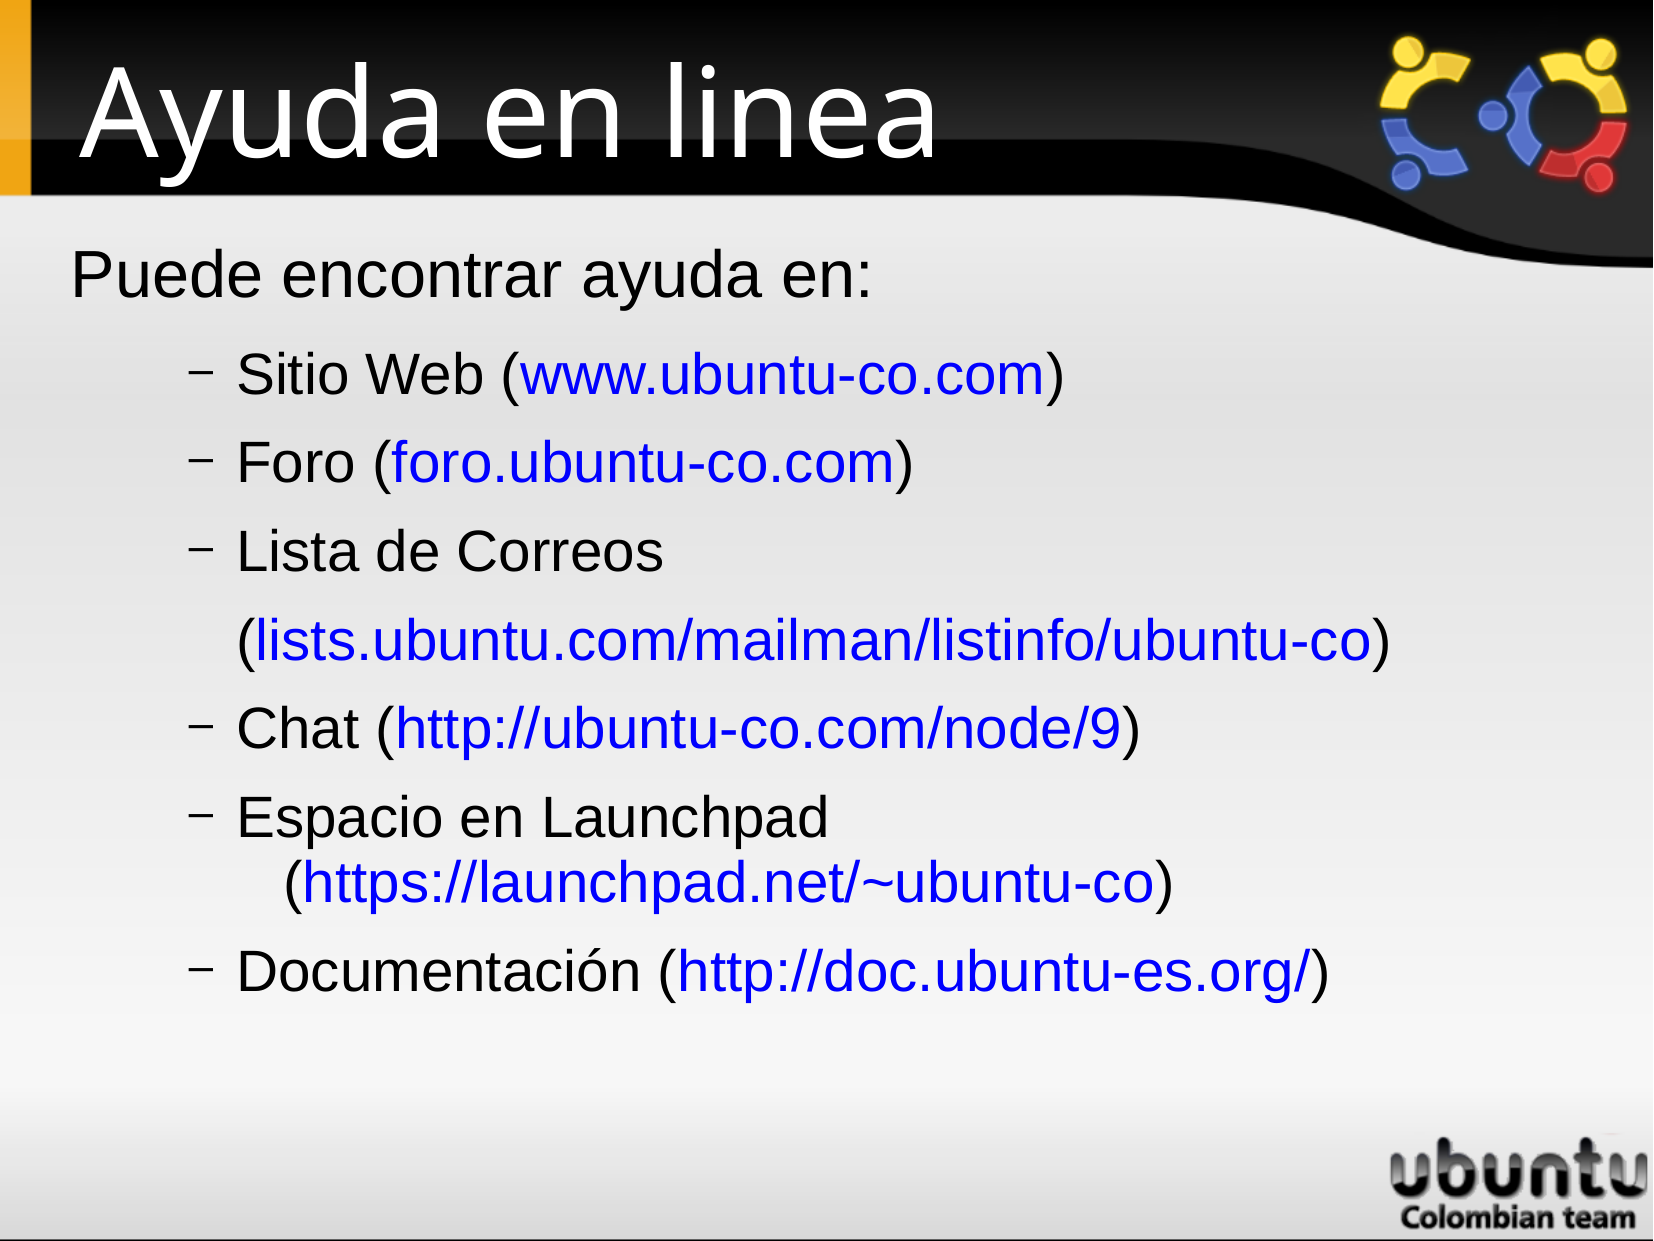

Ayuda en linea
# Puede encontrar ayuda en:
Sitio Web (www.ubuntu-co.com)
Foro (foro.ubuntu-co.com)
Lista de Correos
(lists.ubuntu.com/mailman/listinfo/ubuntu-co)
Chat (http://ubuntu-co.com/node/9)
Espacio en Launchpad (https://launchpad.net/~ubuntu-co)
Documentación (http://doc.ubuntu-es.org/)